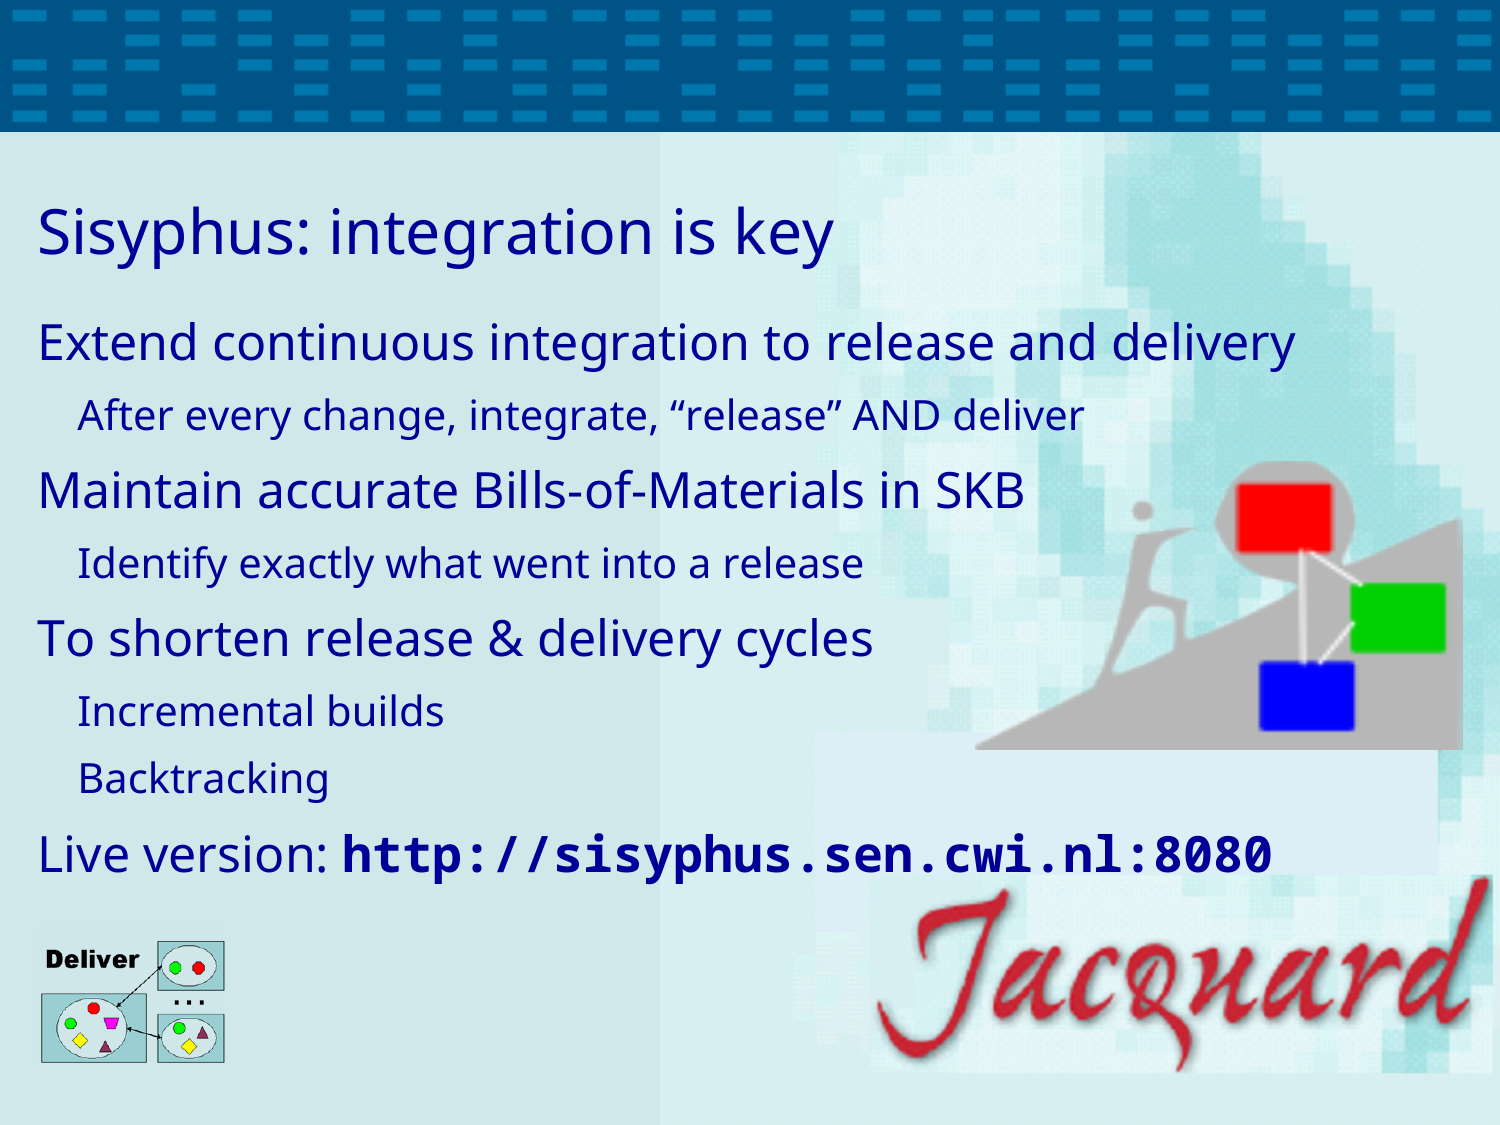

# Sisyphus: integration is key
Extend continuous integration to release and delivery
After every change, integrate, “release” AND deliver
Maintain accurate Bills-of-Materials in SKB
Identify exactly what went into a release
To shorten release & delivery cycles
Incremental builds
Backtracking
Live version: http://sisyphus.sen.cwi.nl:8080